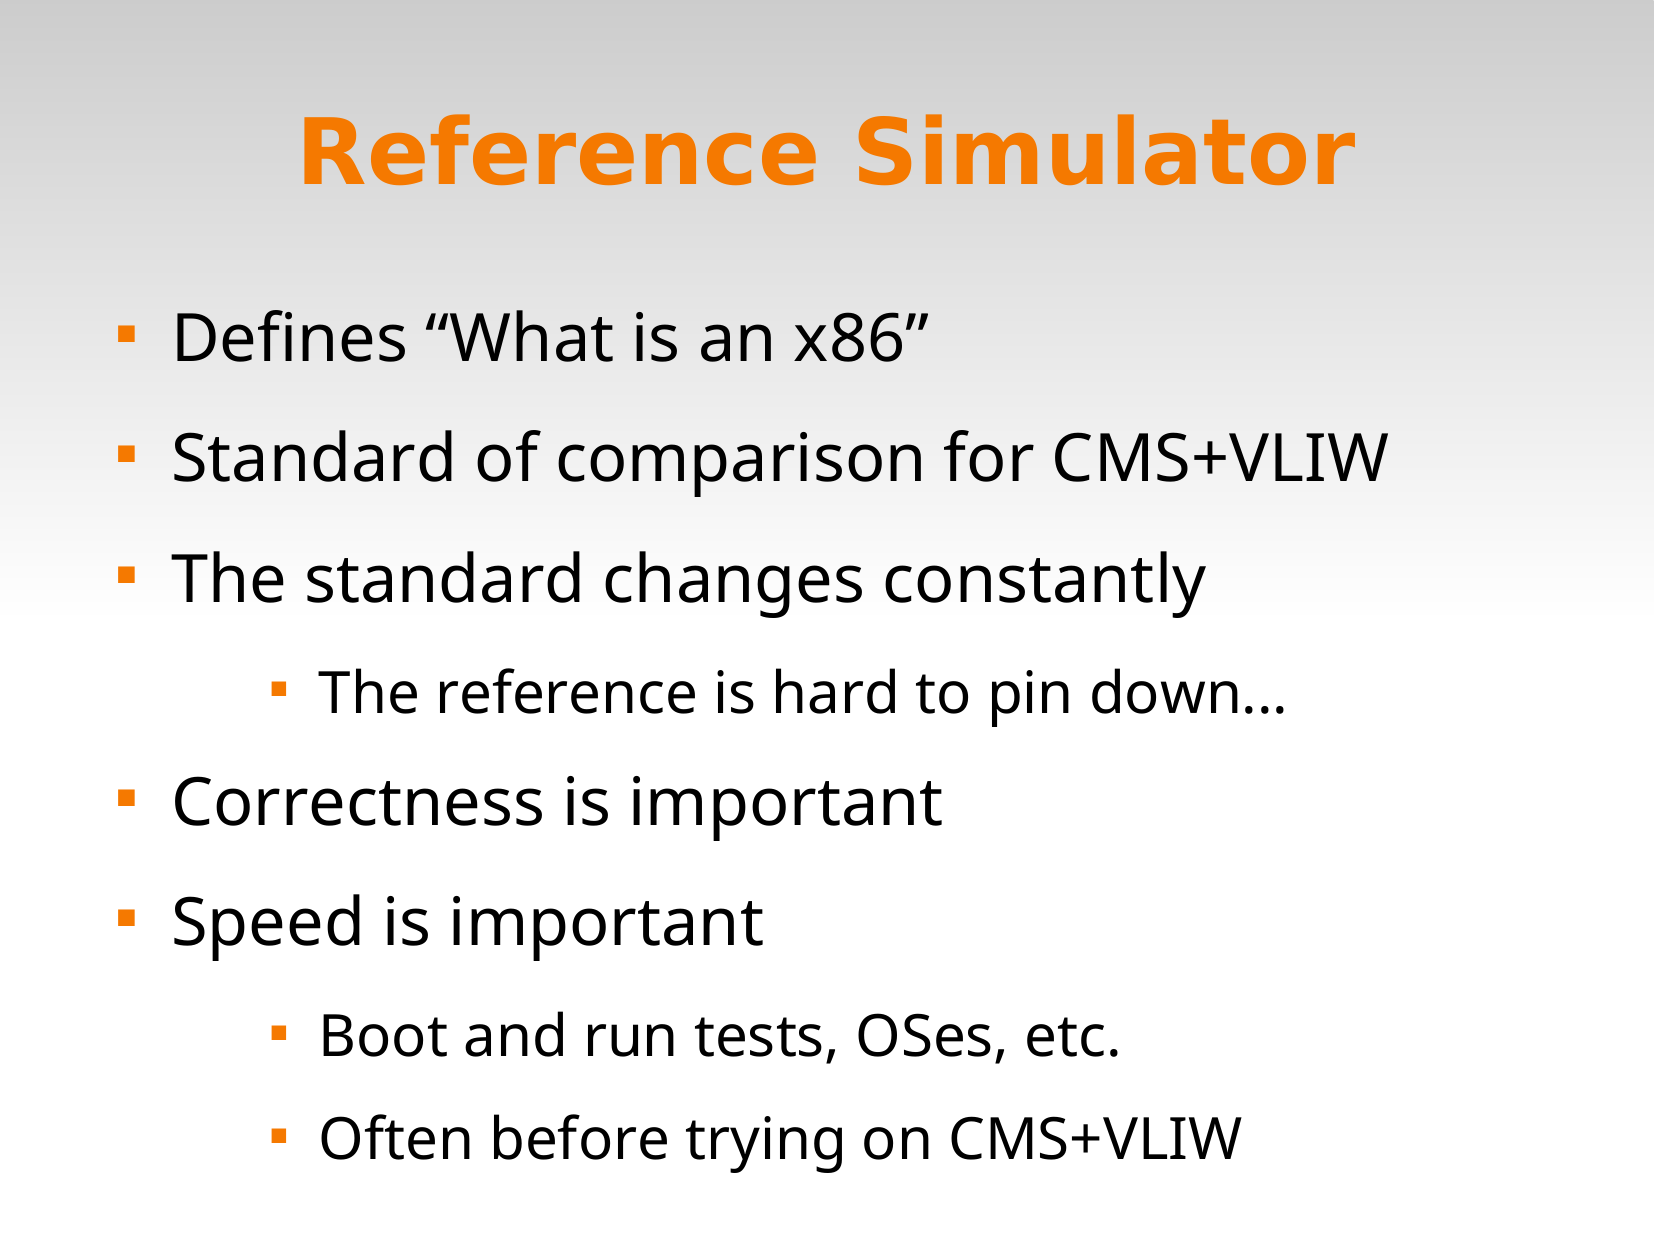

# Reference Simulator
Defines “What is an x86”
Standard of comparison for CMS+VLIW
The standard changes constantly
The reference is hard to pin down...
Correctness is important
Speed is important
Boot and run tests, OSes, etc.
Often before trying on CMS+VLIW